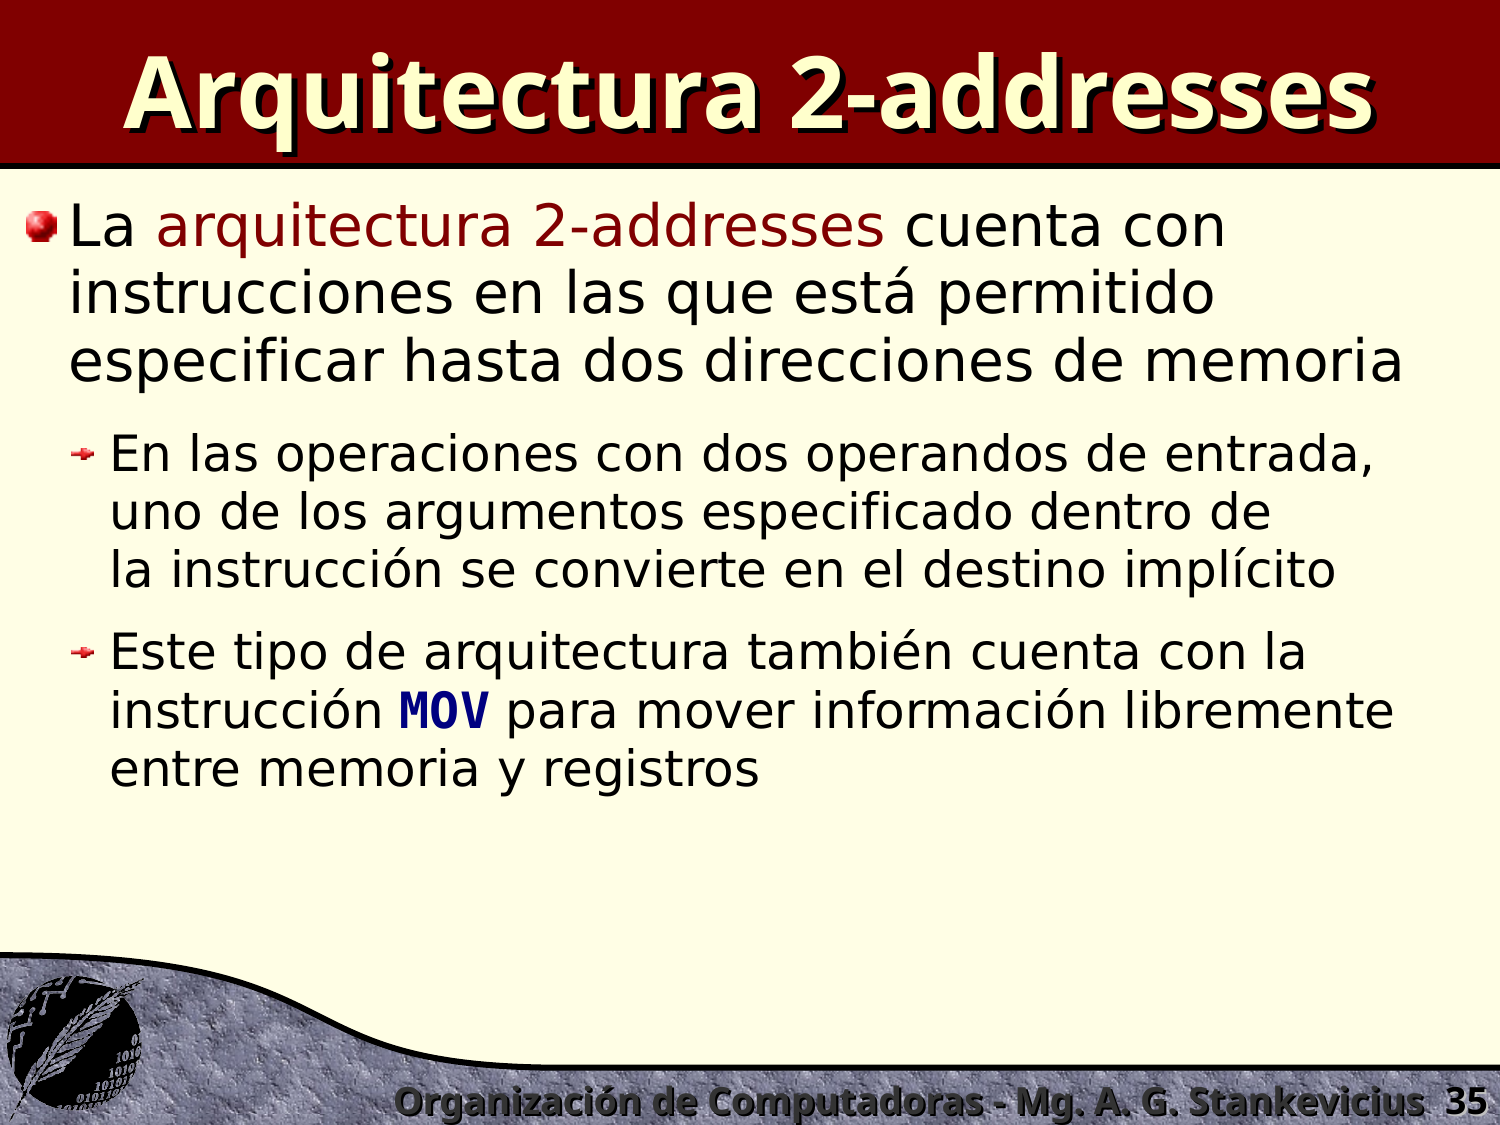

# Arquitectura 2-addresses
La arquitectura 2-addresses cuenta con instrucciones en las que está permitido especificar hasta dos direcciones de memoria
En las operaciones con dos operandos de entrada,
uno de los argumentos especificado dentro de
la instrucción se convierte en el destino implícito
Este tipo de arquitectura también cuenta con la instrucción MOV para mover información libremente entre memoria y registros
35